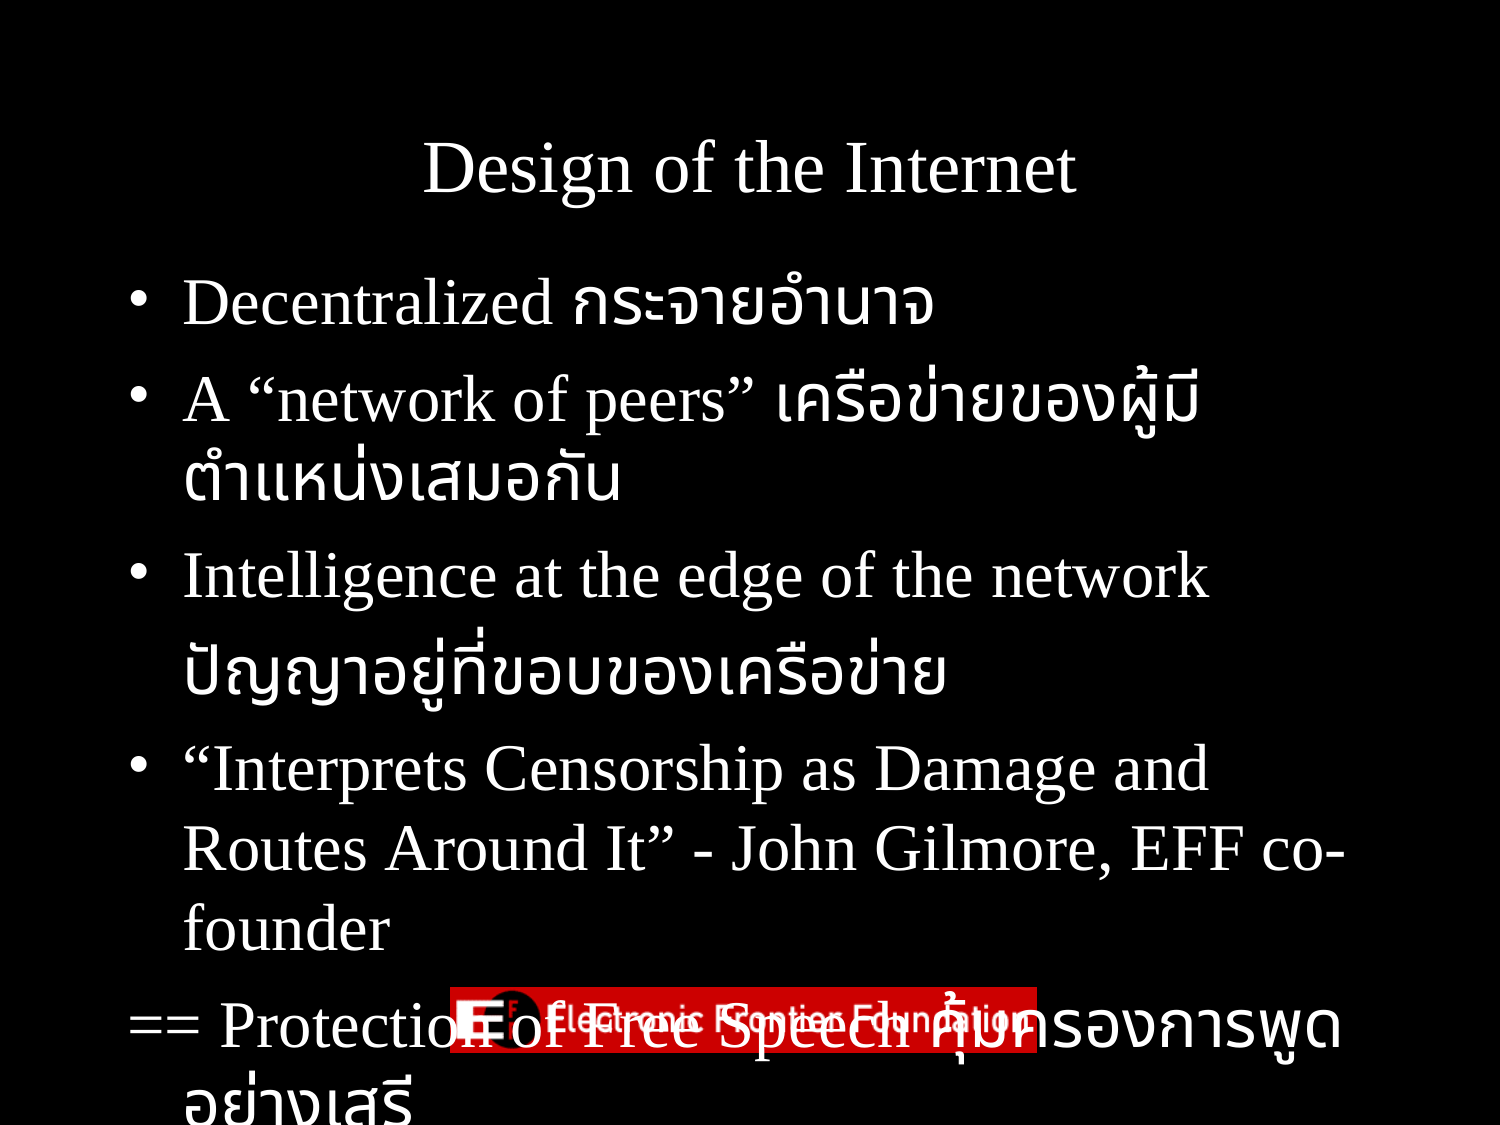

# Design of the Internet
Decentralized กระจายอำนาจ
A “network of peers” เครือข่ายของผู้มีตำแหน่งเสมอกัน
Intelligence at the edge of the network
ปัญญาอยู่ที่ขอบของเครือข่าย
“Interprets Censorship as Damage and Routes Around It” - John Gilmore, EFF co-founder
== Protection of Free Speech คุ้มครองการพูดอย่างเสรี